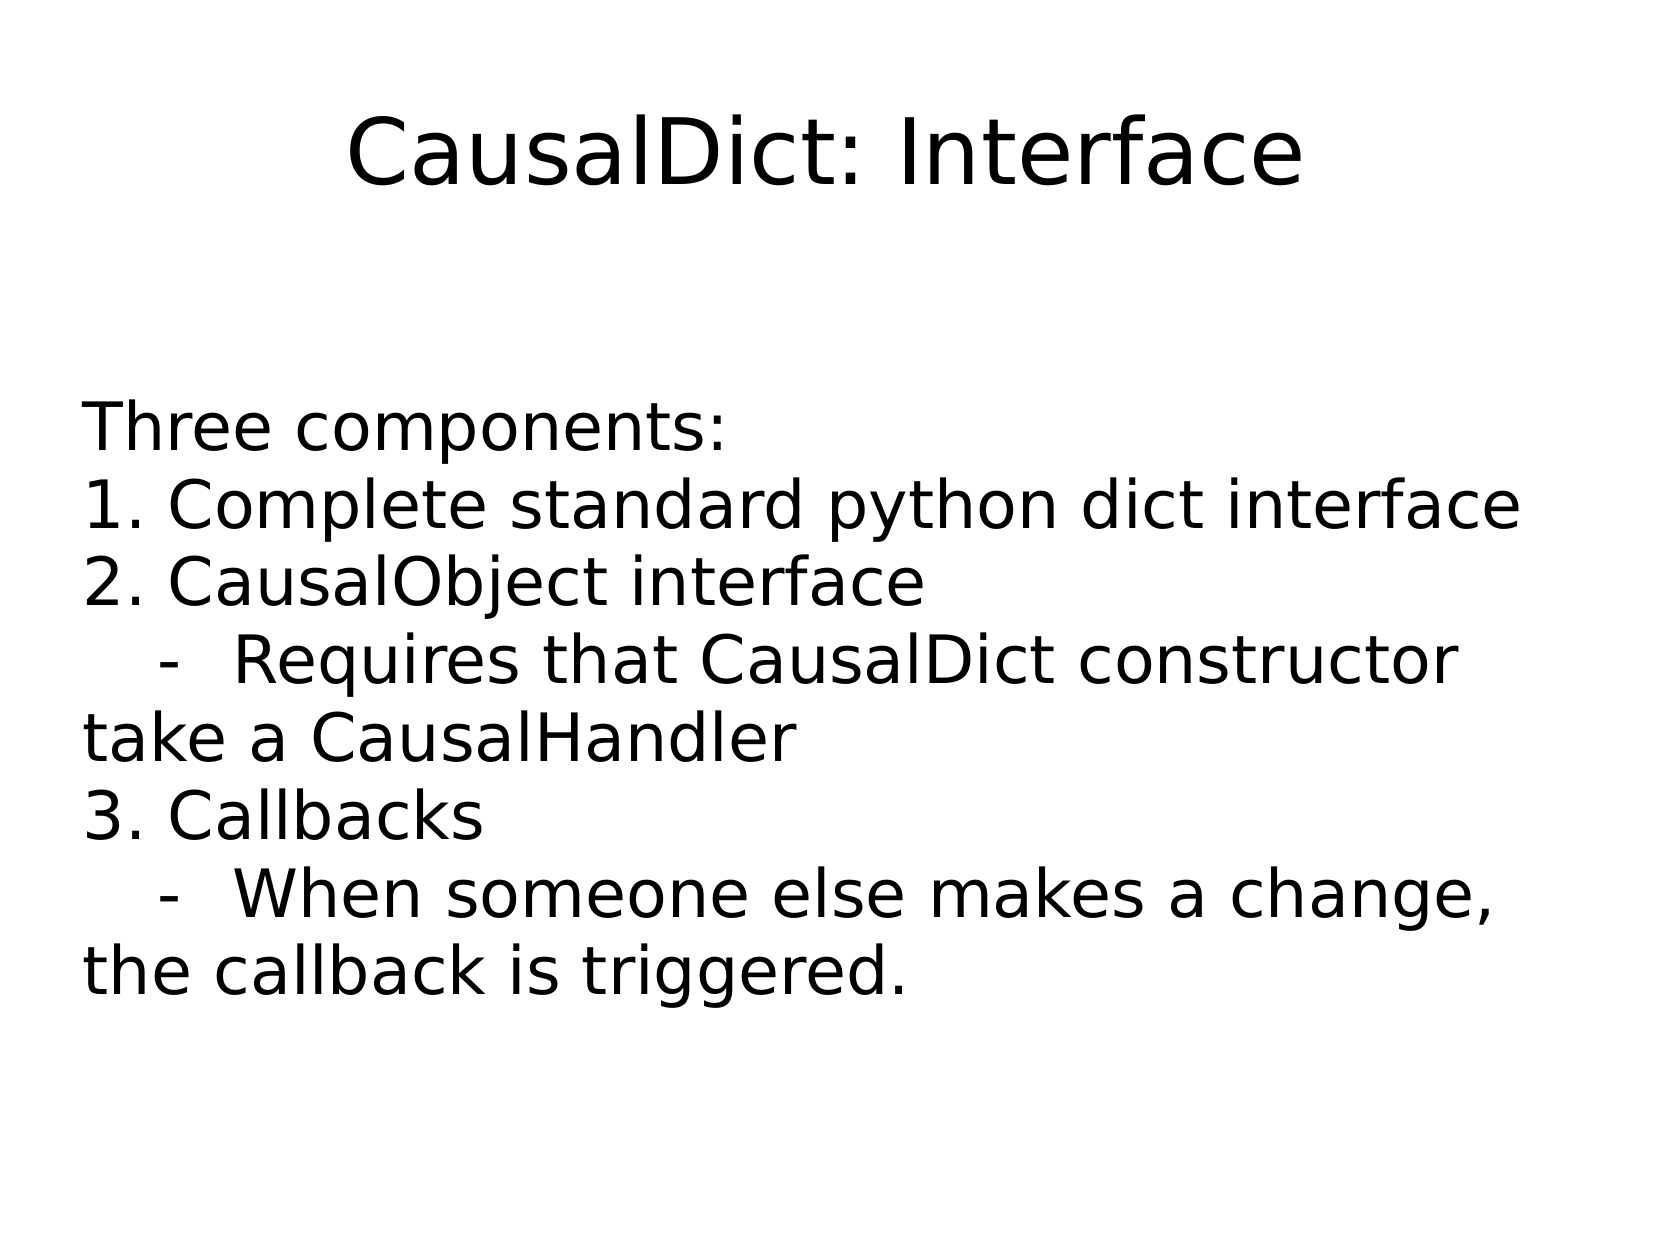

# CausalDict: Interface
Three components:
1. Complete standard python dict interface
2. CausalObject interface
	-	Requires that CausalDict constructor take a CausalHandler
3. Callbacks
	-	When someone else makes a change, the callback is triggered.